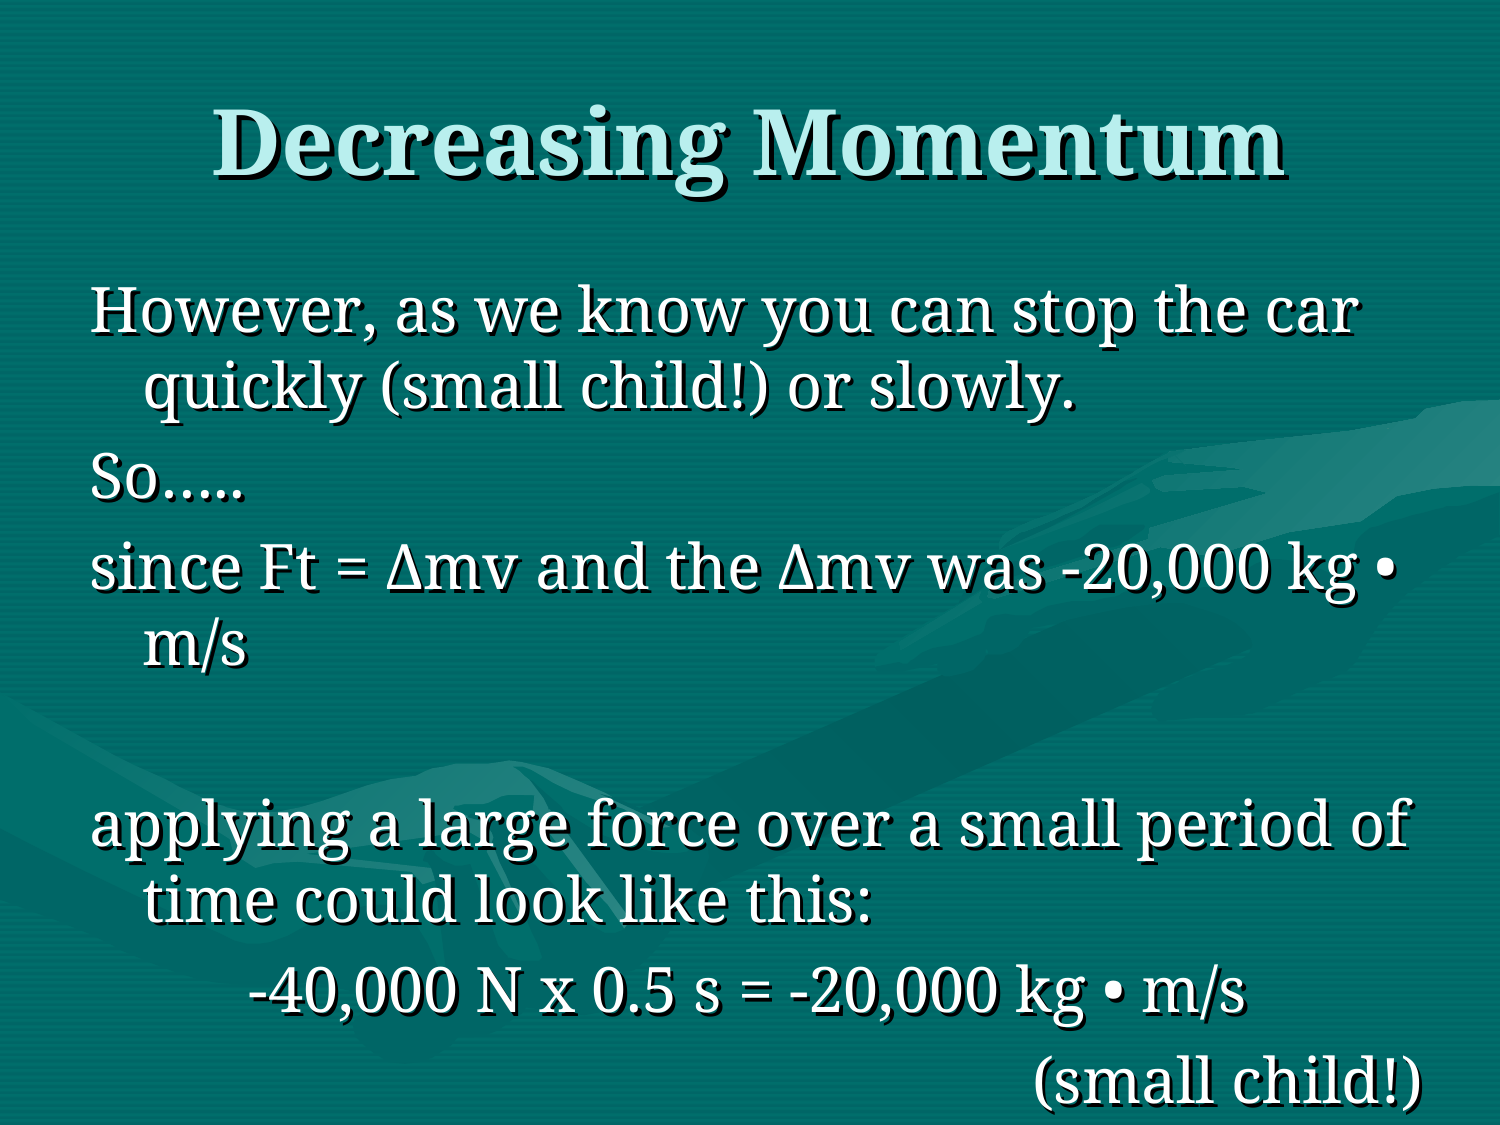

# Decreasing Momentum
However, as we know you can stop the car quickly (small child!) or slowly.
So…..
since Ft = Δmv and the Δmv was -20,000 kg • m/s
applying a large force over a small period of time could look like this:
-40,000 N x 0.5 s = -20,000 kg • m/s
(small child!)